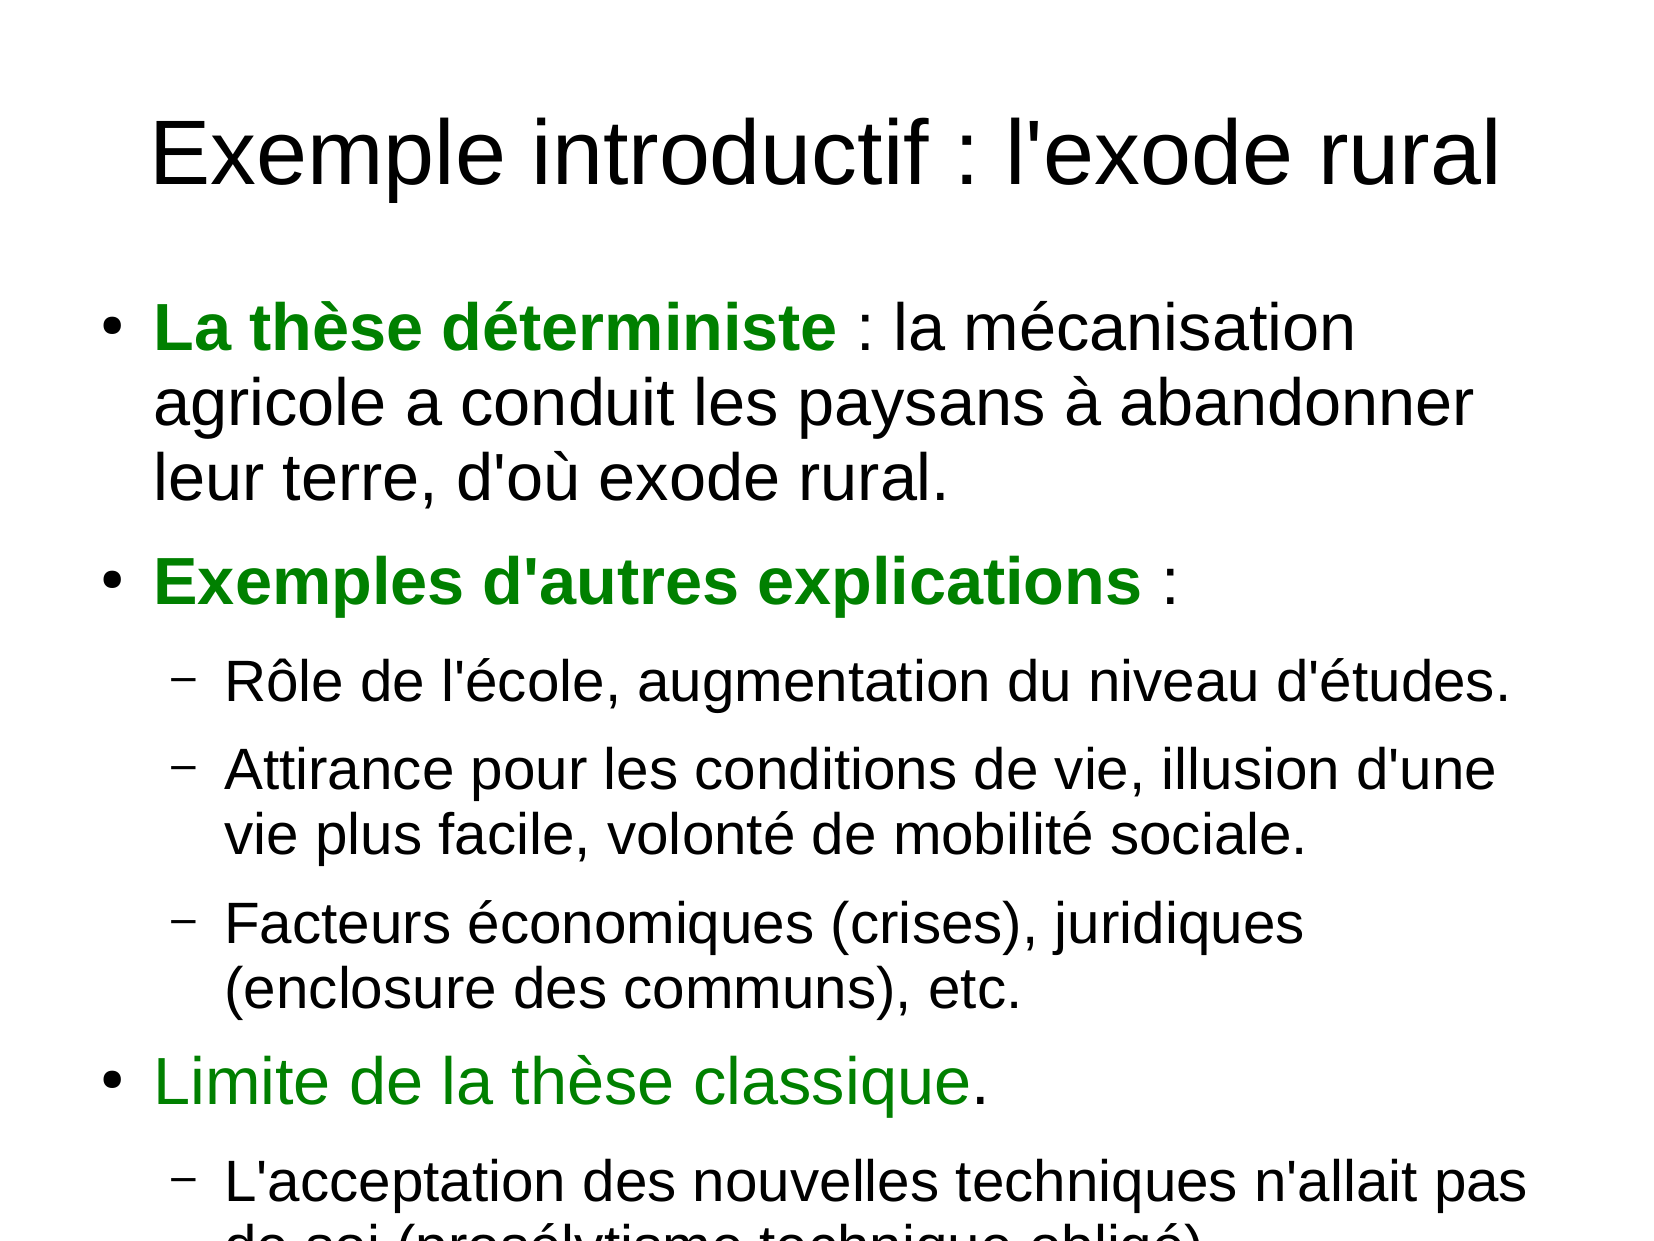

# Exemple introductif : l'exode rural
La thèse déterministe : la mécanisation agricole a conduit les paysans à abandonner leur terre, d'où exode rural.
Exemples d'autres explications :
Rôle de l'école, augmentation du niveau d'études.
Attirance pour les conditions de vie, illusion d'une vie plus facile, volonté de mobilité sociale.
Facteurs économiques (crises), juridiques (enclosure des communs), etc.
Limite de la thèse classique.
L'acceptation des nouvelles techniques n'allait pas de soi (prosélytisme technique obligé).
La mécanisation n'induit pas automatiquement un abandon des terres (partage des richesses ?, reconversion, etc.).
Conclusion : on peut tout aussi bien admettre que la mécanisation est la conséquence de l'exode rural dont les facteurs sont largement endogènes (sociaux). La mécanisation est venue compenser les effets de l'exode rural. La technique a été développée, choisie, sélectionnée à cet effet.
Note : on aurait pu prendre d'autres exemples. Techniques agricoles => développement des villes / développement de l'économie marchande.